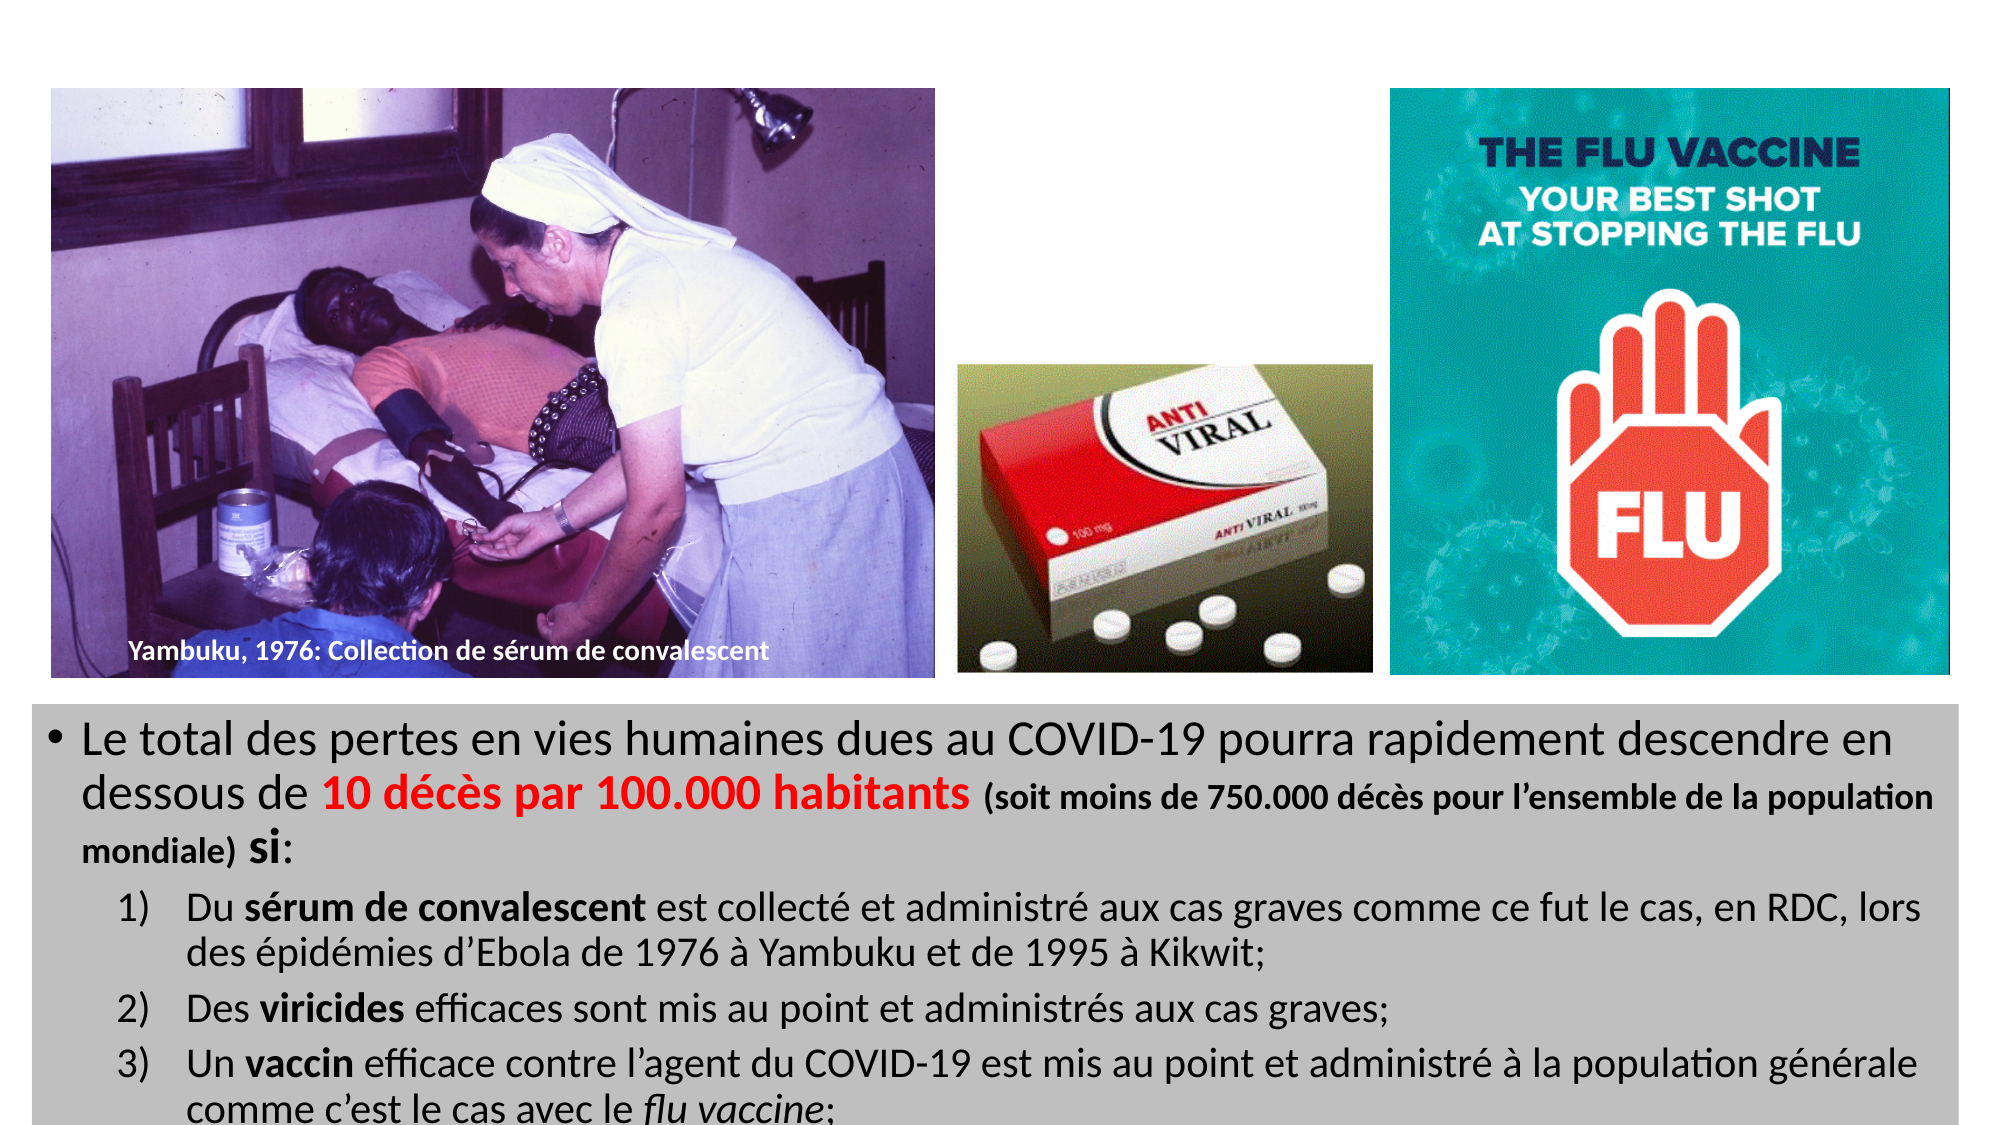

Yambuku, 1976: Collection de sérum de convalescent
Le total des pertes en vies humaines dues au COVID-19 pourra rapidement descendre en dessous de 10 décès par 100.000 habitants (soit moins de 750.000 décès pour l’ensemble de la population mondiale) si:
Du sérum de convalescent est collecté et administré aux cas graves comme ce fut le cas, en RDC, lors des épidémies d’Ebola de 1976 à Yambuku et de 1995 à Kikwit;
Des viricides efficaces sont mis au point et administrés aux cas graves;
Un vaccin efficace contre l’agent du COVID-19 est mis au point et administré à la population générale comme c’est le cas avec le flu vaccine;